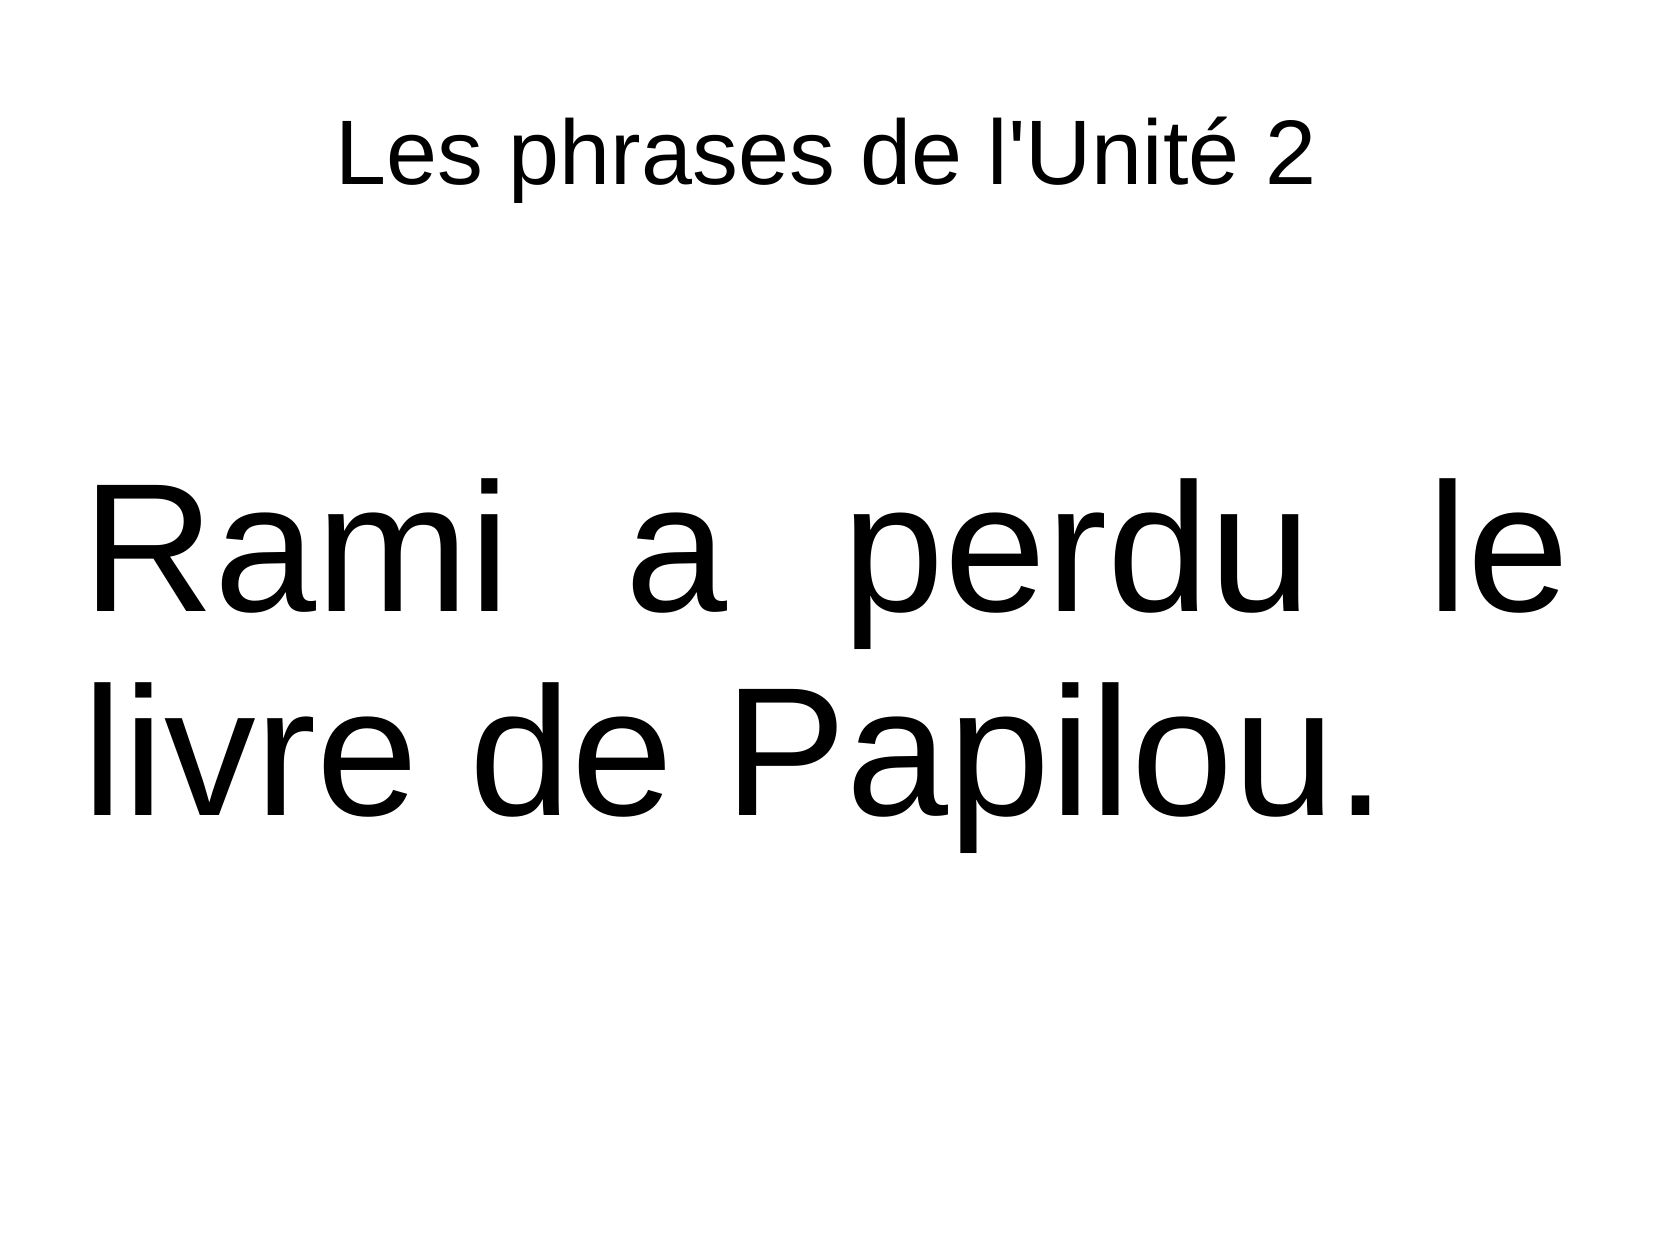

# Les phrases de l'Unité 2
Rami a perdu le livre de Papilou.